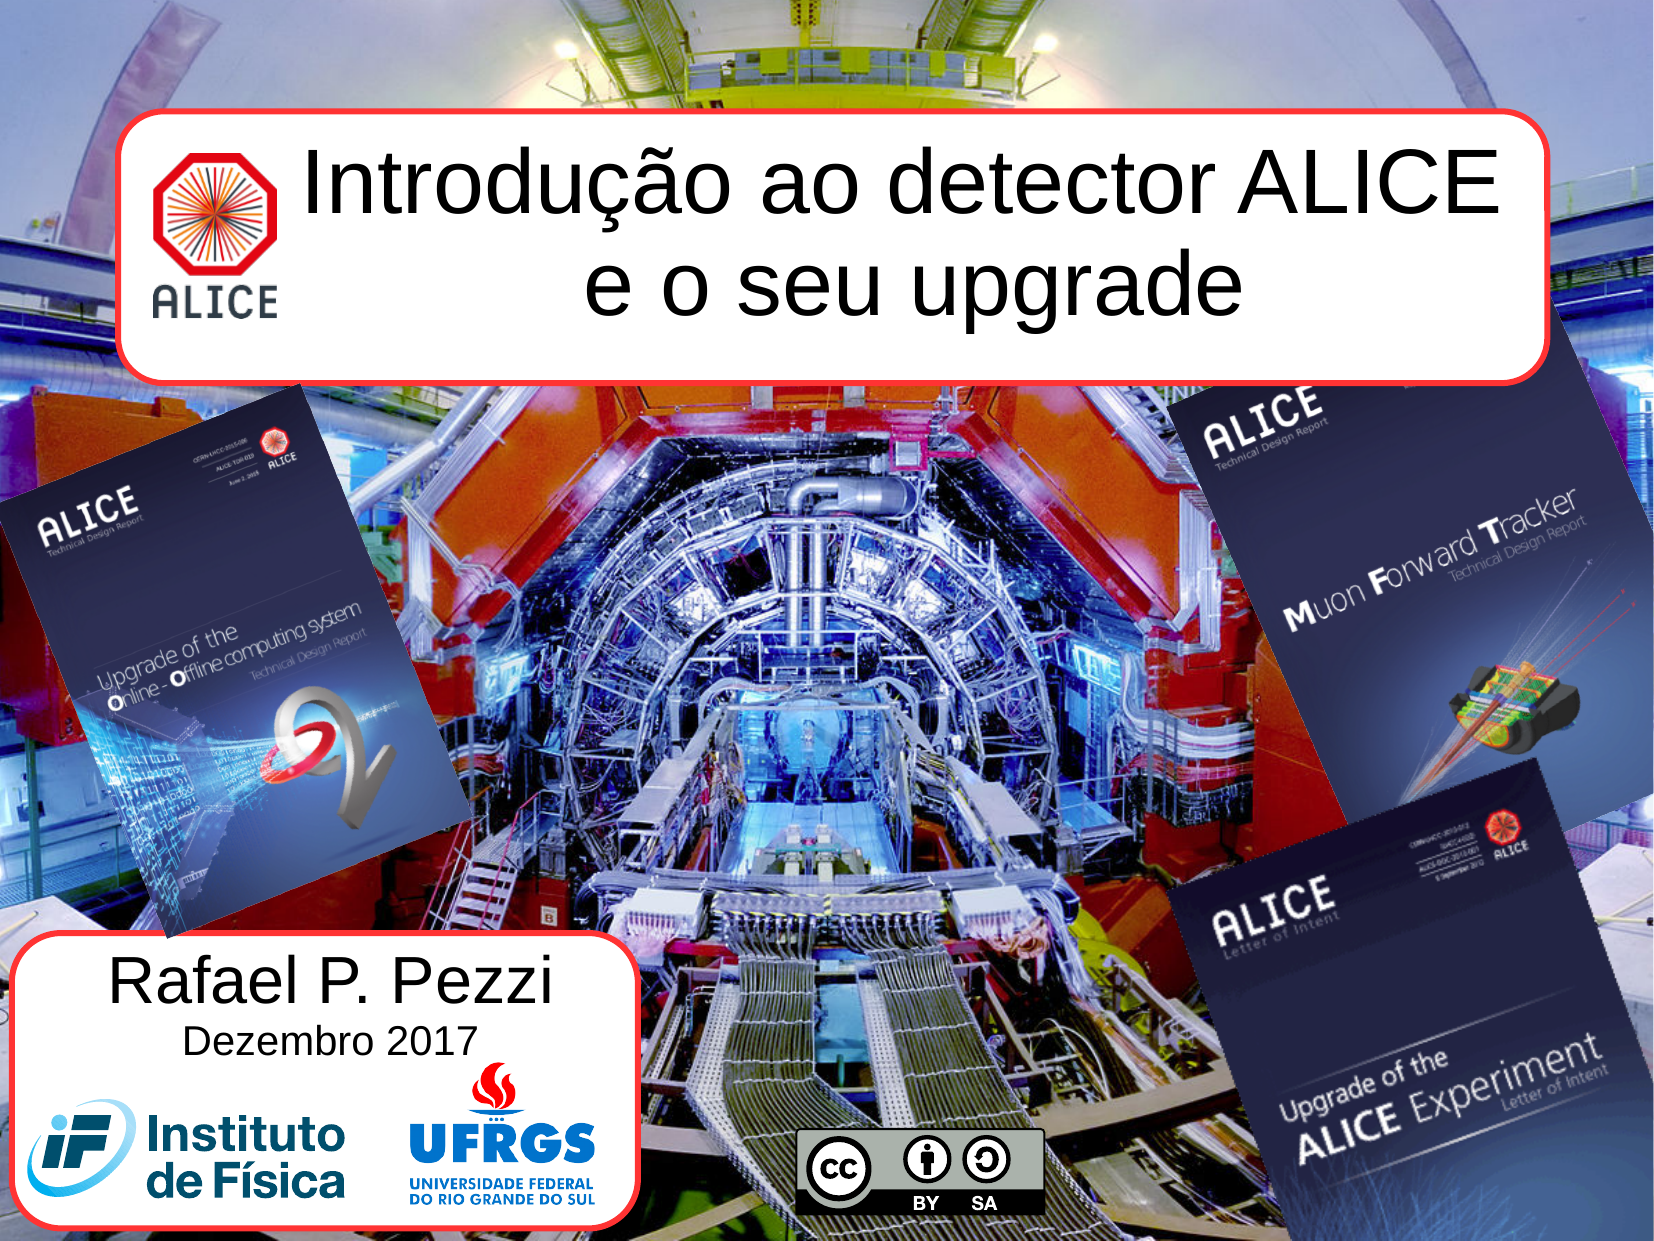

# Introdução ao detector ALICE e o seu upgrade
Rafael P. Pezzi
Dezembro 2017